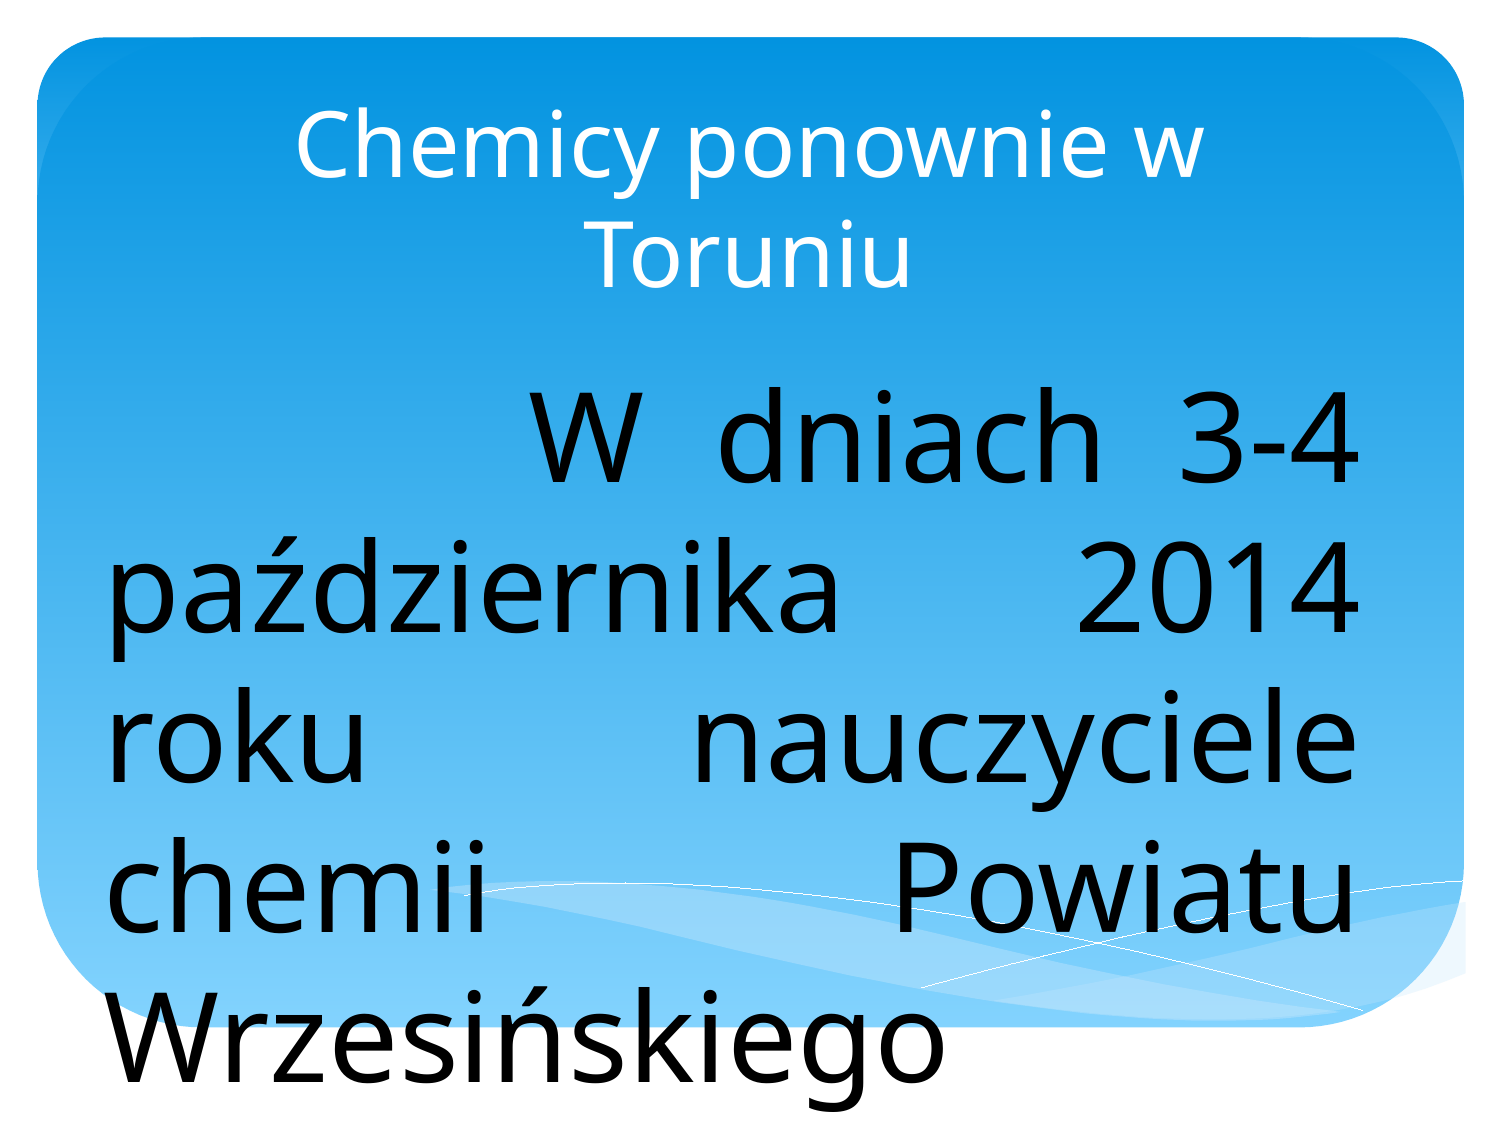

# Chemicy ponownie w Toruniu
 W dniach 3-4 października 2014 roku nauczyciele chemii Powiatu Wrzesińskiego ponownie uczestniczyli w szkoleniu w Centrum Naukowym Chemii w Małej Skali. Ośrodek ten jest partnerem Pracowni Dydaktyki Chemii Uniwersytetu Mikołaja Kopernika w Toruniu.
 Tematem szkolenia były „Zajęcia koła chemicznego”. Zajęcia miały charakter warsztatów laboratoryjnych, podczas których głównie skupiono się na zagadnieniach chemii kosmetycznej. Oprócz tego nauczyciele brali udział w warsztatach w mydlarni oraz odwiedzili Muzeum Legend Toruńskich.
 Korzystając z obecności wszystkich nauczycieli zapadły ustalenia dotyczące terminu XI Powiatowego Konkursu Chemicznego (31 marca 2015r.). Dodatkowo ustalono tematykę Supermaturzysty 2014r. Egzamin przeprowadzony zostanie w Zespole Szkół w Nowym Folwarku.